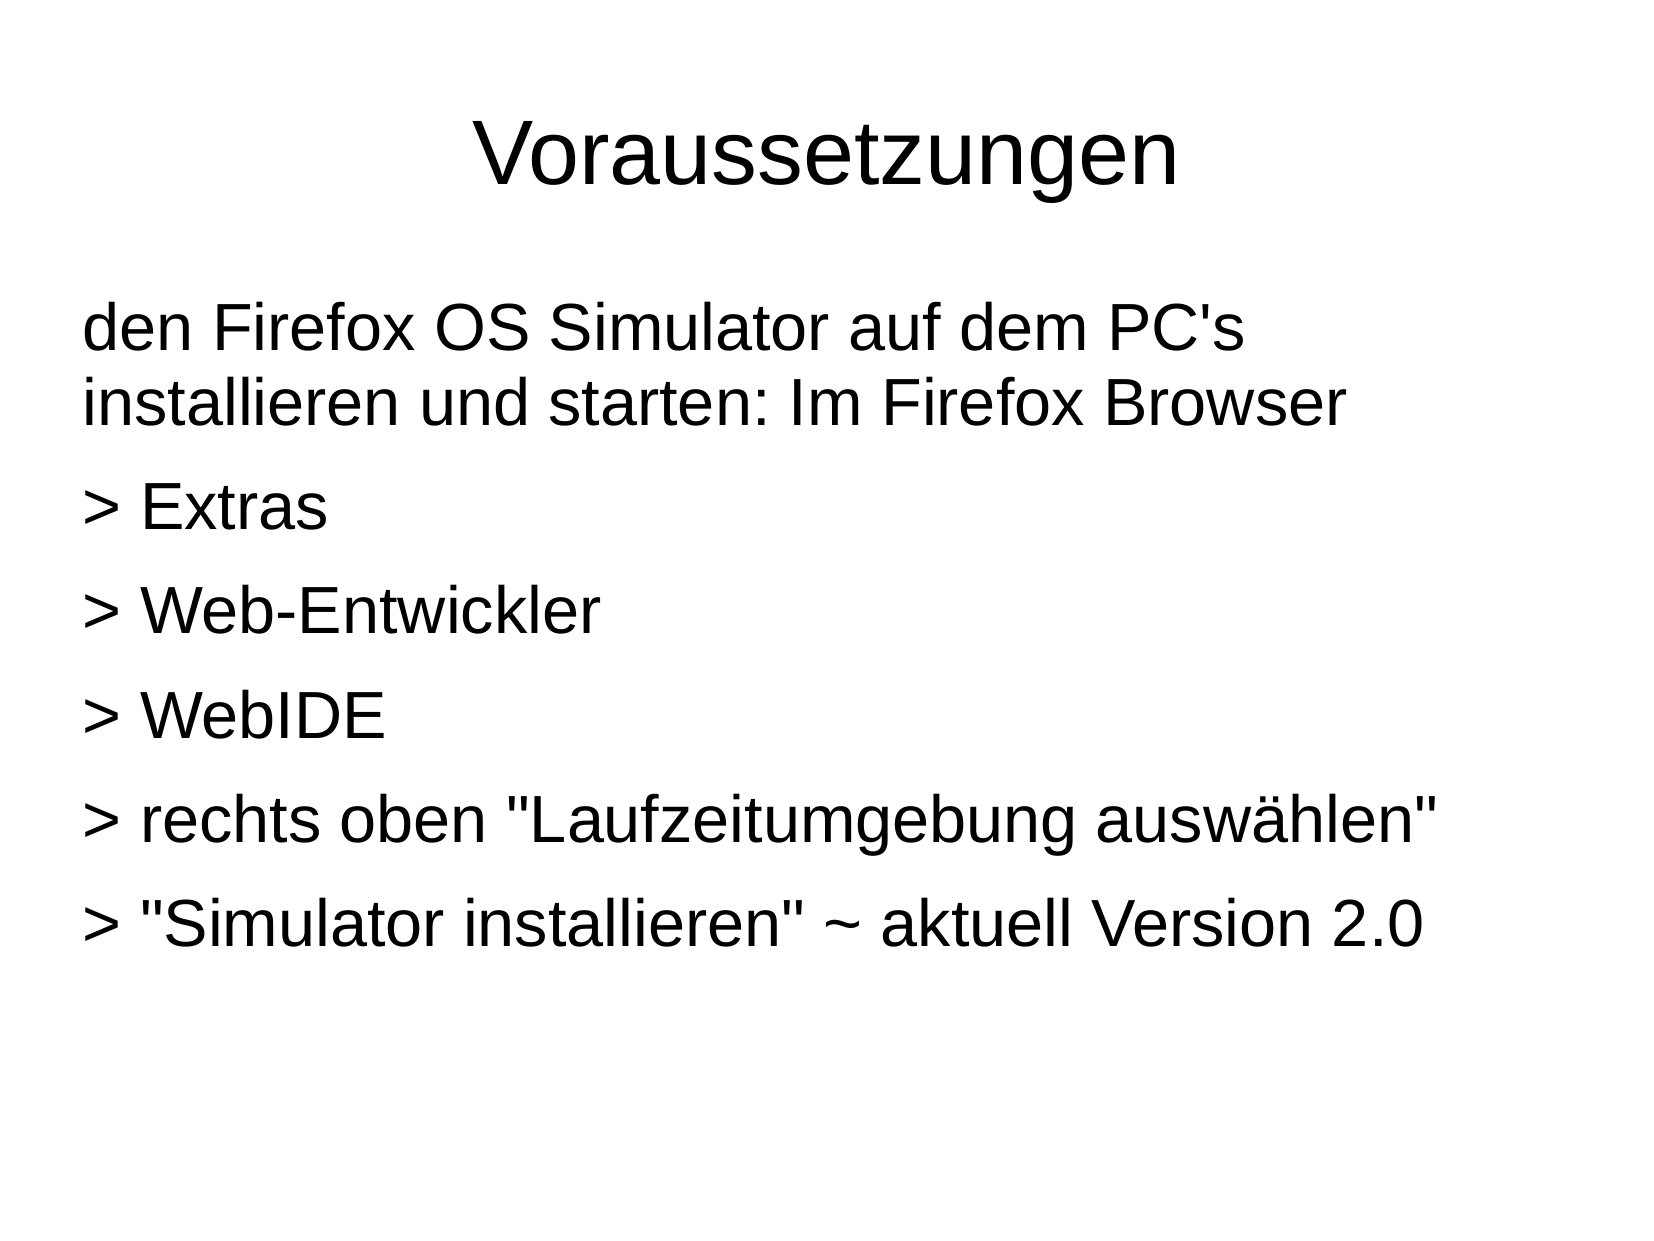

# Voraussetzungen
den Firefox OS Simulator auf dem PC's installieren und starten: Im Firefox Browser
> Extras
> Web-Entwickler
> WebIDE
> rechts oben "Laufzeitumgebung auswählen"
> "Simulator installieren" ~ aktuell Version 2.0